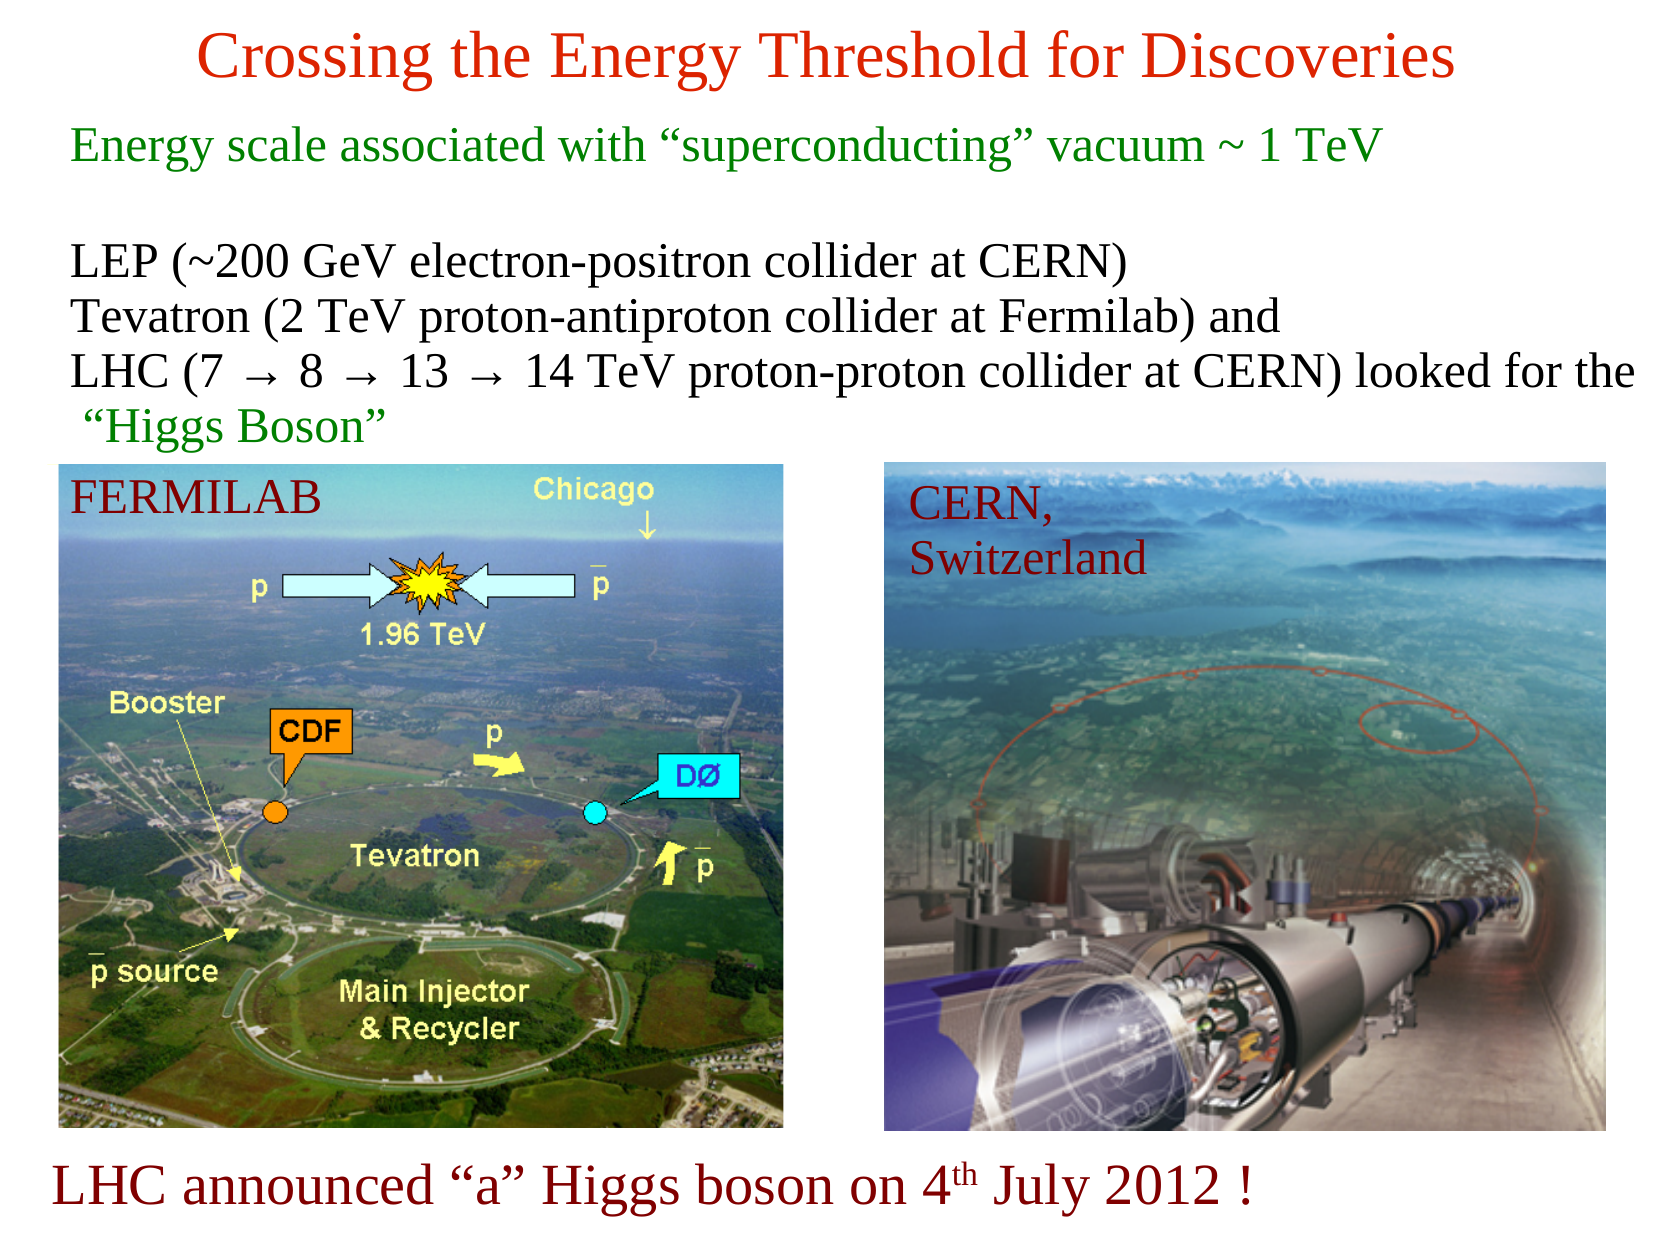

# Crossing the Energy Threshold for Discoveries
Energy scale associated with “superconducting” vacuum ~ 1 TeV
LEP (~200 GeV electron-positron collider at CERN)
Tevatron (2 TeV proton-antiproton collider at Fermilab) and
LHC (7 → 8 → 13 → 14 TeV proton-proton collider at CERN) looked for the
 “Higgs Boson”
FERMILAB
CERN, Switzerland
LHC announced “a” Higgs boson on 4th July 2012 !